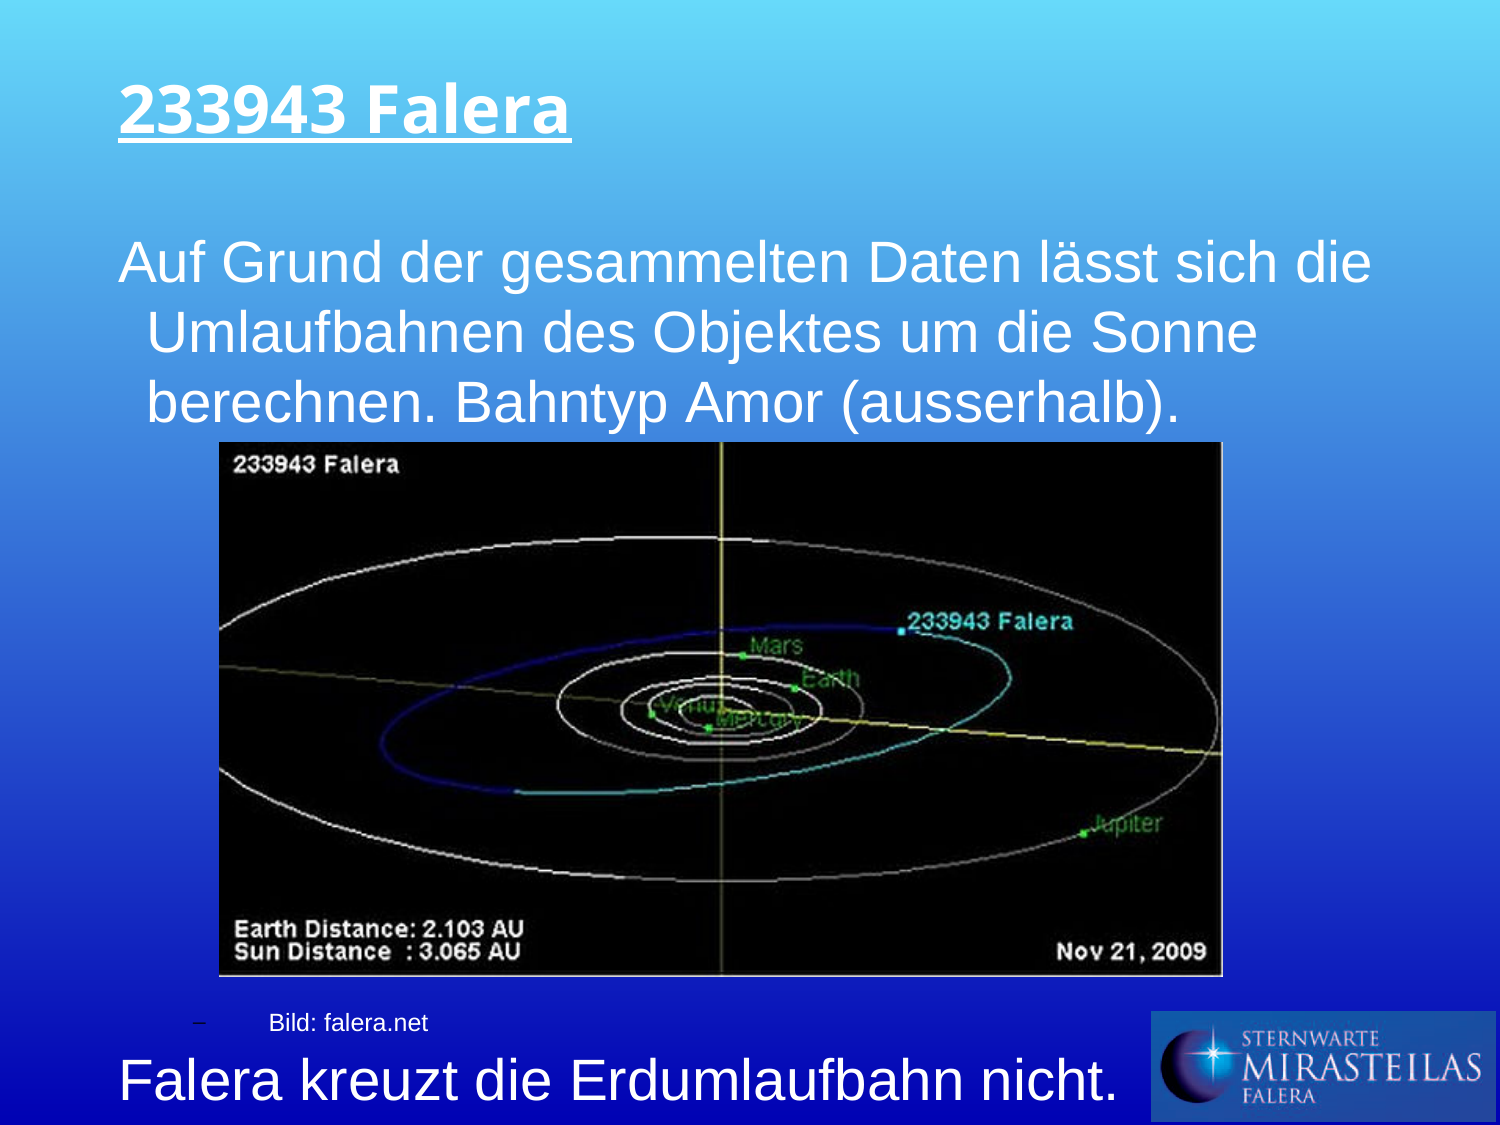

233943 Falera
Auf Grund der gesammelten Daten lässt sich die Umlaufbahnen des Objektes um die Sonne berechnen. Bahntyp Amor (ausserhalb).
Bild: falera.net
Falera kreuzt die Erdumlaufbahn nicht.